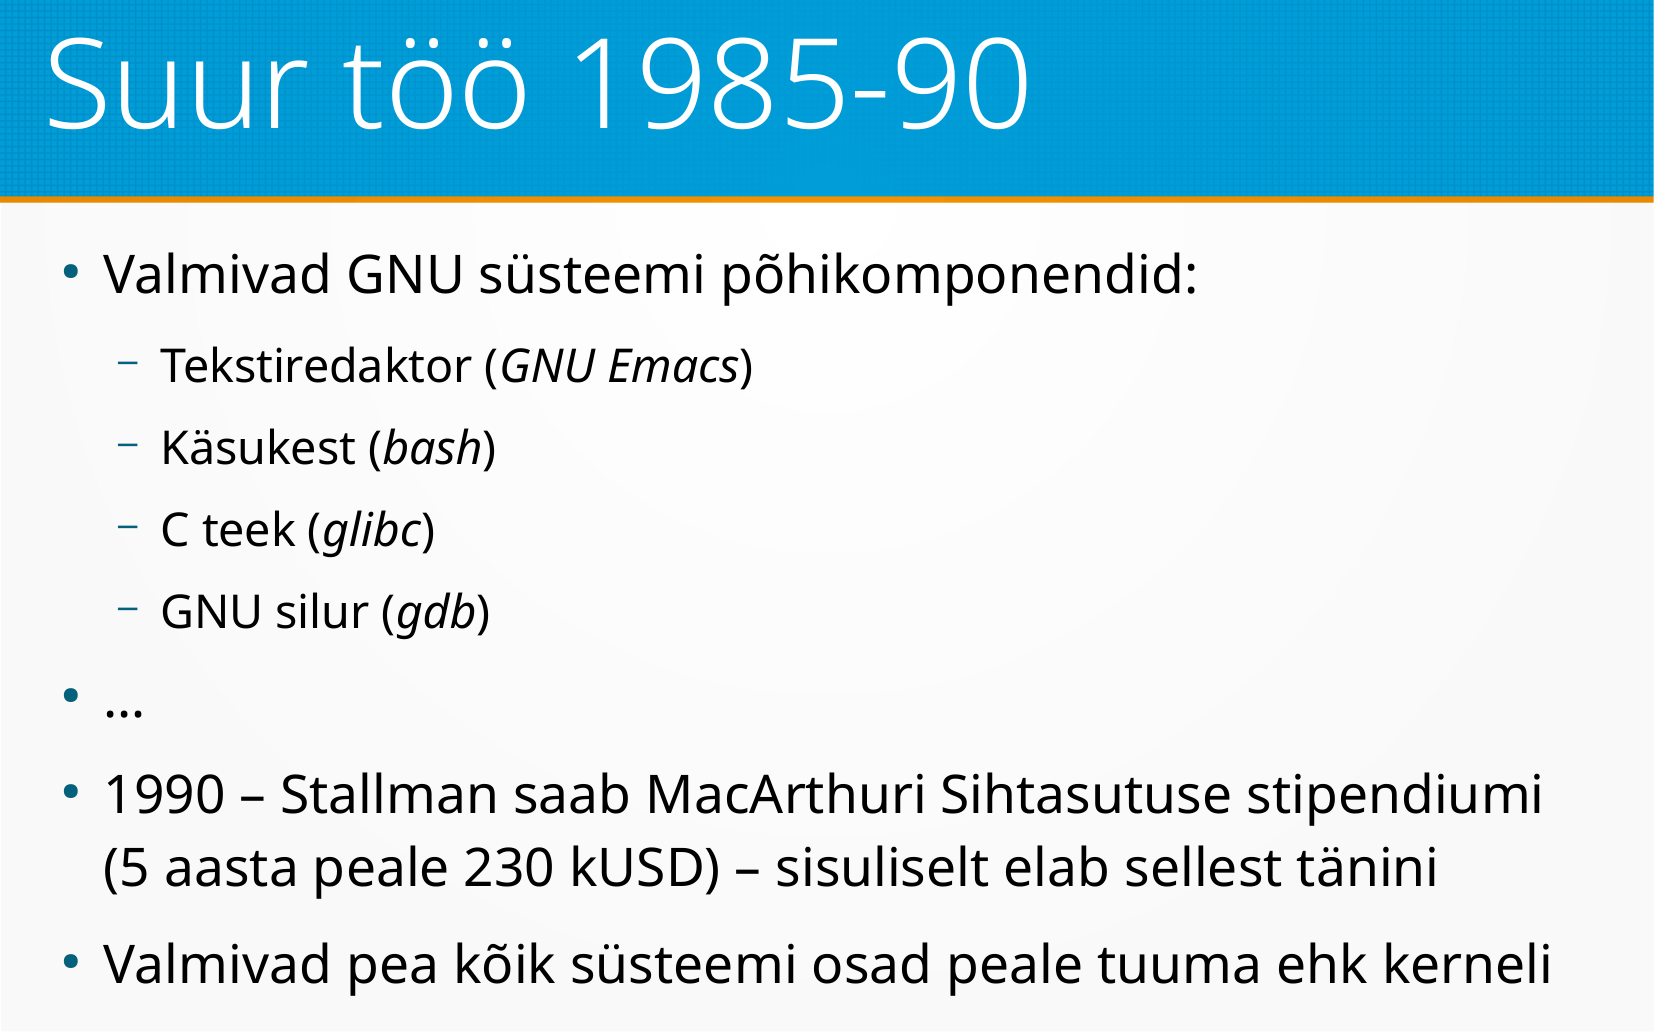

# Suur töö 1985-90
Valmivad GNU süsteemi põhikomponendid:
Tekstiredaktor (GNU Emacs)
Käsukest (bash)
C teek (glibc)
GNU silur (gdb)
…
1990 – Stallman saab MacArthuri Sihtasutuse stipendiumi (5 aasta peale 230 kUSD) – sisuliselt elab sellest tänini
Valmivad pea kõik süsteemi osad peale tuuma ehk kerneli